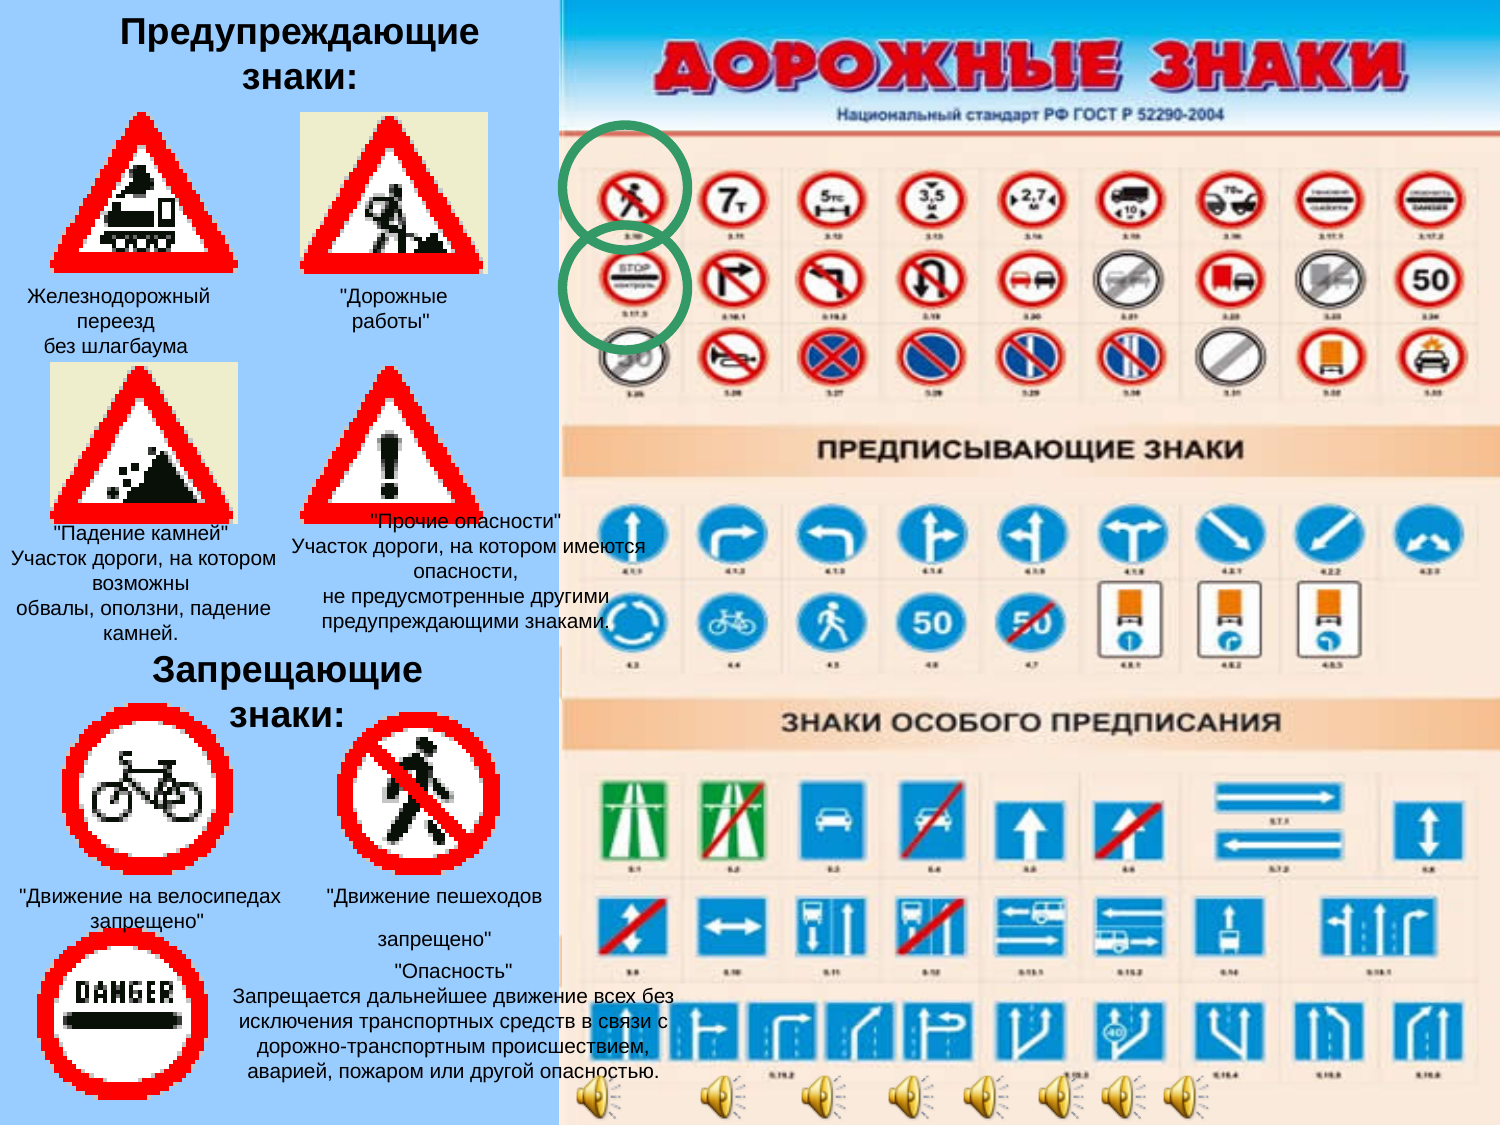

Предупреждающие знаки:
Железнодорожный переезд
без шлагбаума
"Дорожные работы"
"Прочие опасности"
Участок дороги, на котором имеются опасности,
не предусмотренные другими
предупреждающими знаками.
"Падение камней"
Участок дороги, на котором возможны
обвалы, оползни, падение камней.
Запрещающие знаки:
"Движение на велосипедах запрещено"
"Движение пешеходов
запрещено"
"Опасность"
Запрещается дальнейшее движение всех без
исключения транспортных средств в связи с
дорожно-транспортным происшествием,
аварией, пожаром или другой опасностью.